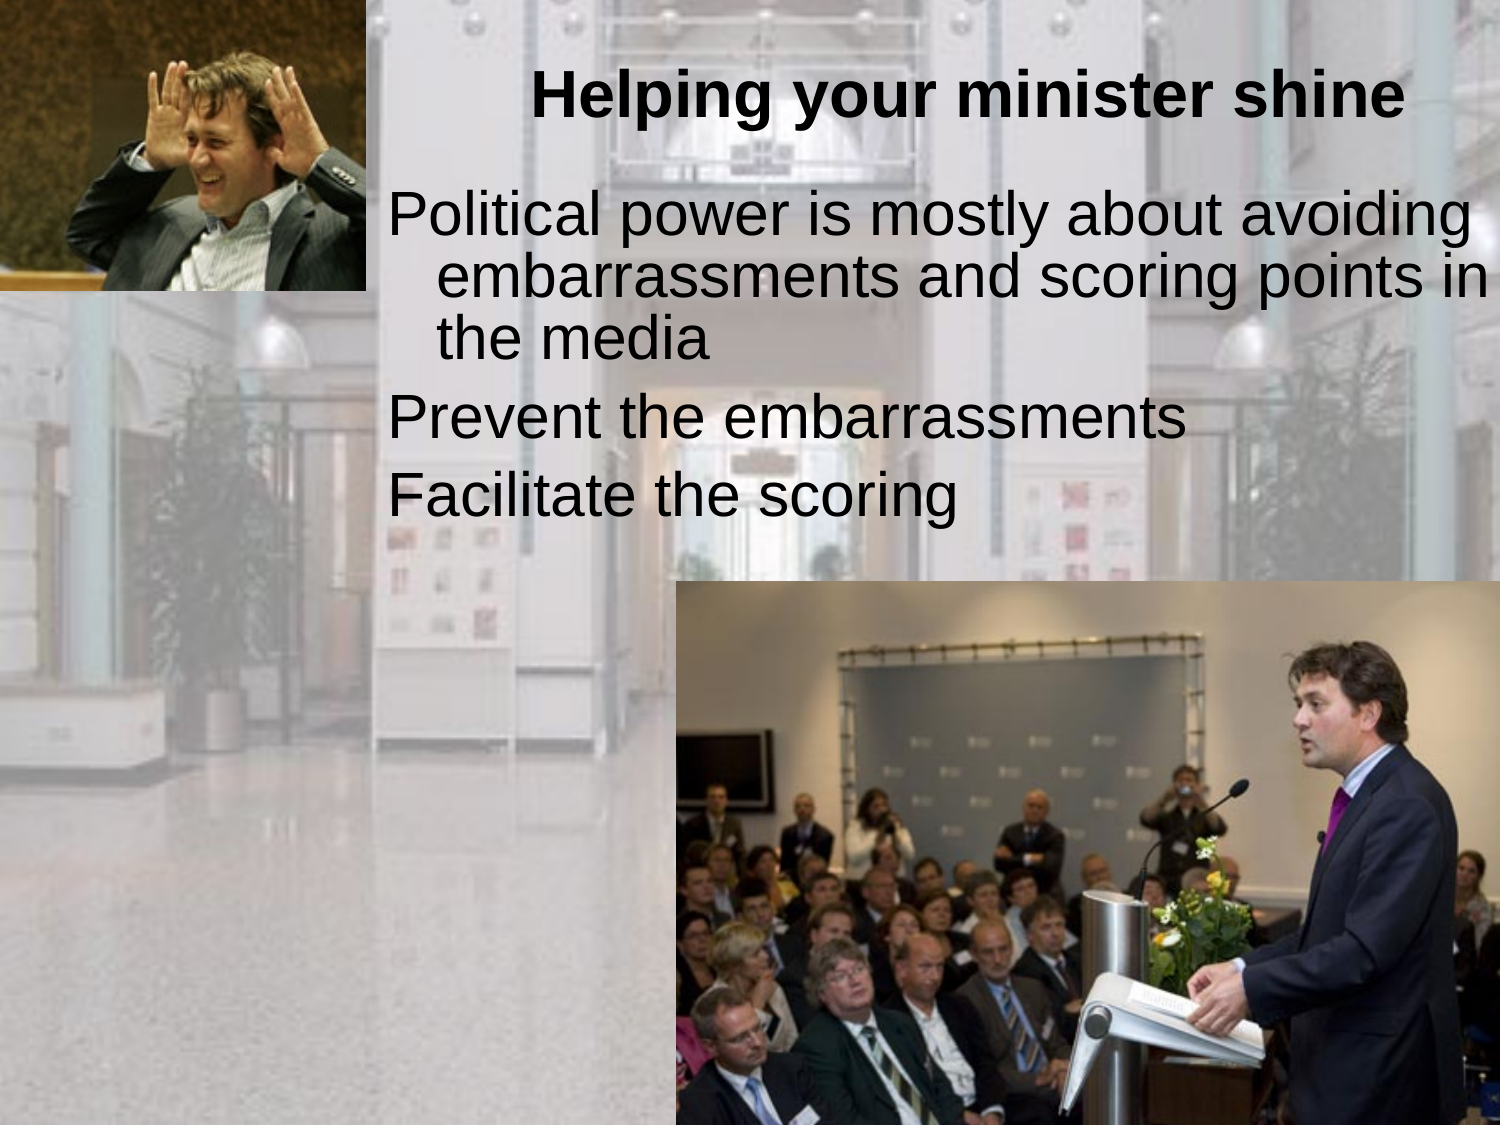

# Helping your minister shine
Political power is mostly about avoiding embarrassments and scoring points in the media
Prevent the embarrassments
Facilitate the scoring